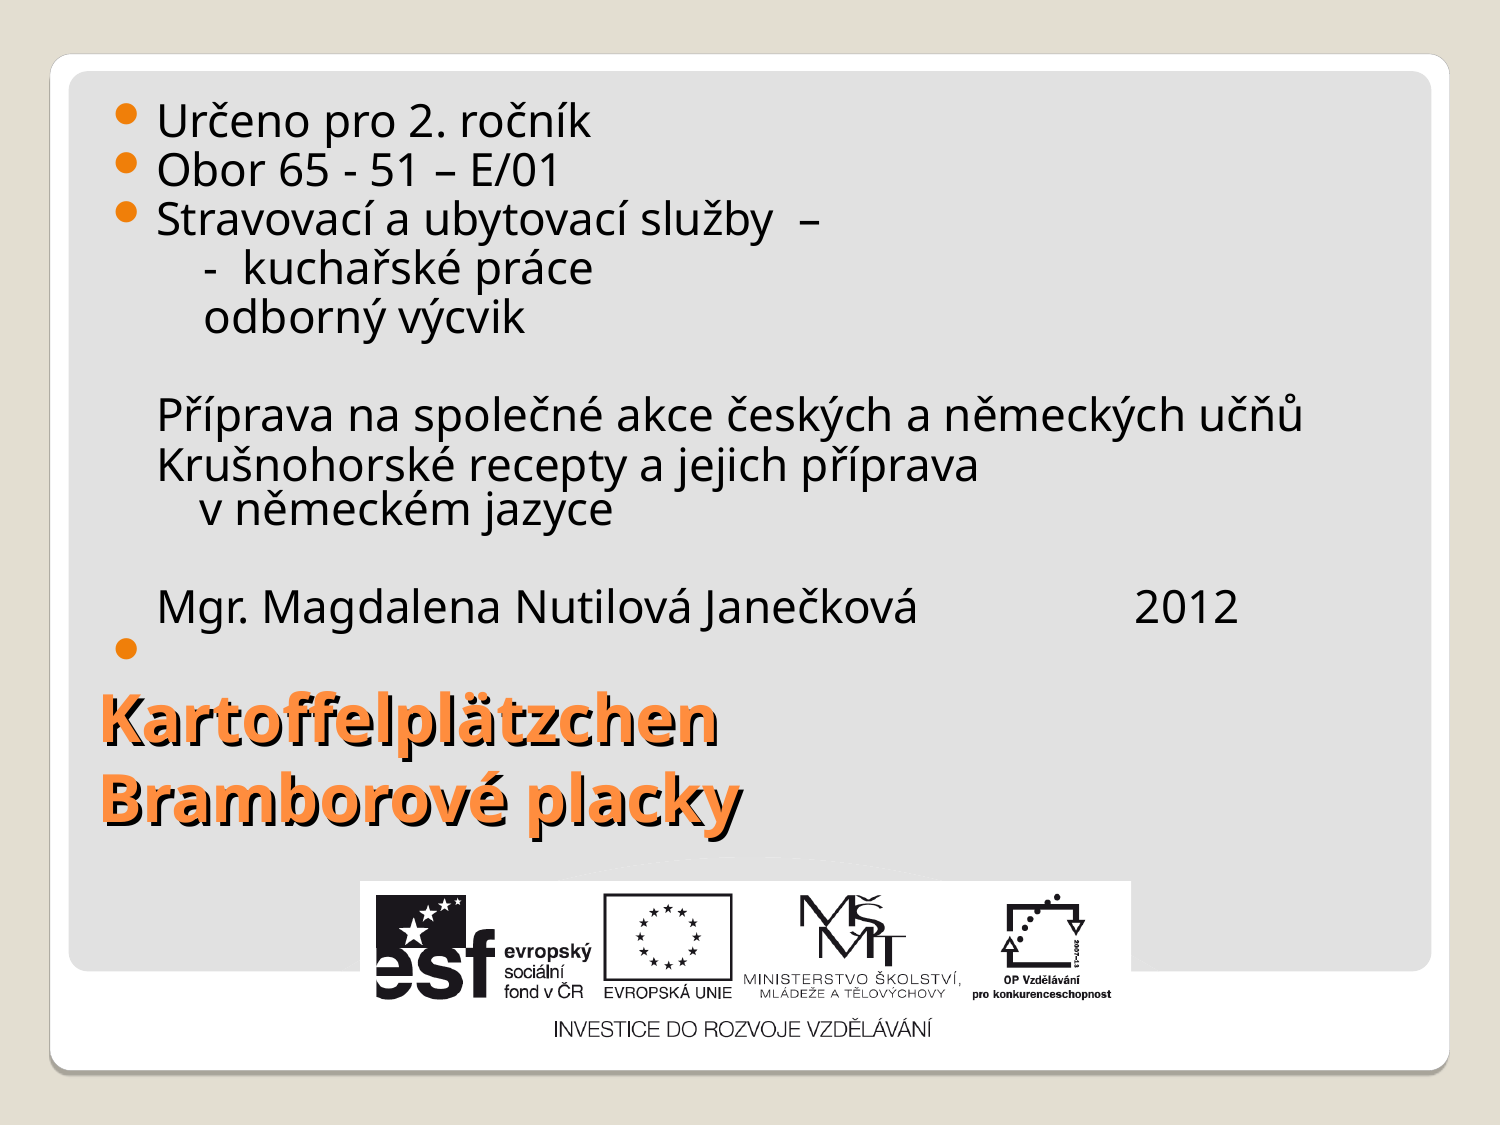

Určeno pro 2. ročník
Obor 65 - 51 – E/01
Stravovací a ubytovací služby –
 - kuchařské práce
 odborný výcvik
Příprava na společné akce českých a německých učňů
Krušnohorské recepty a jejich příprava
v německém jazyce
Mgr. Magdalena Nutilová Janečková 2012
# Kartoffelplätzchen Bramborové placky